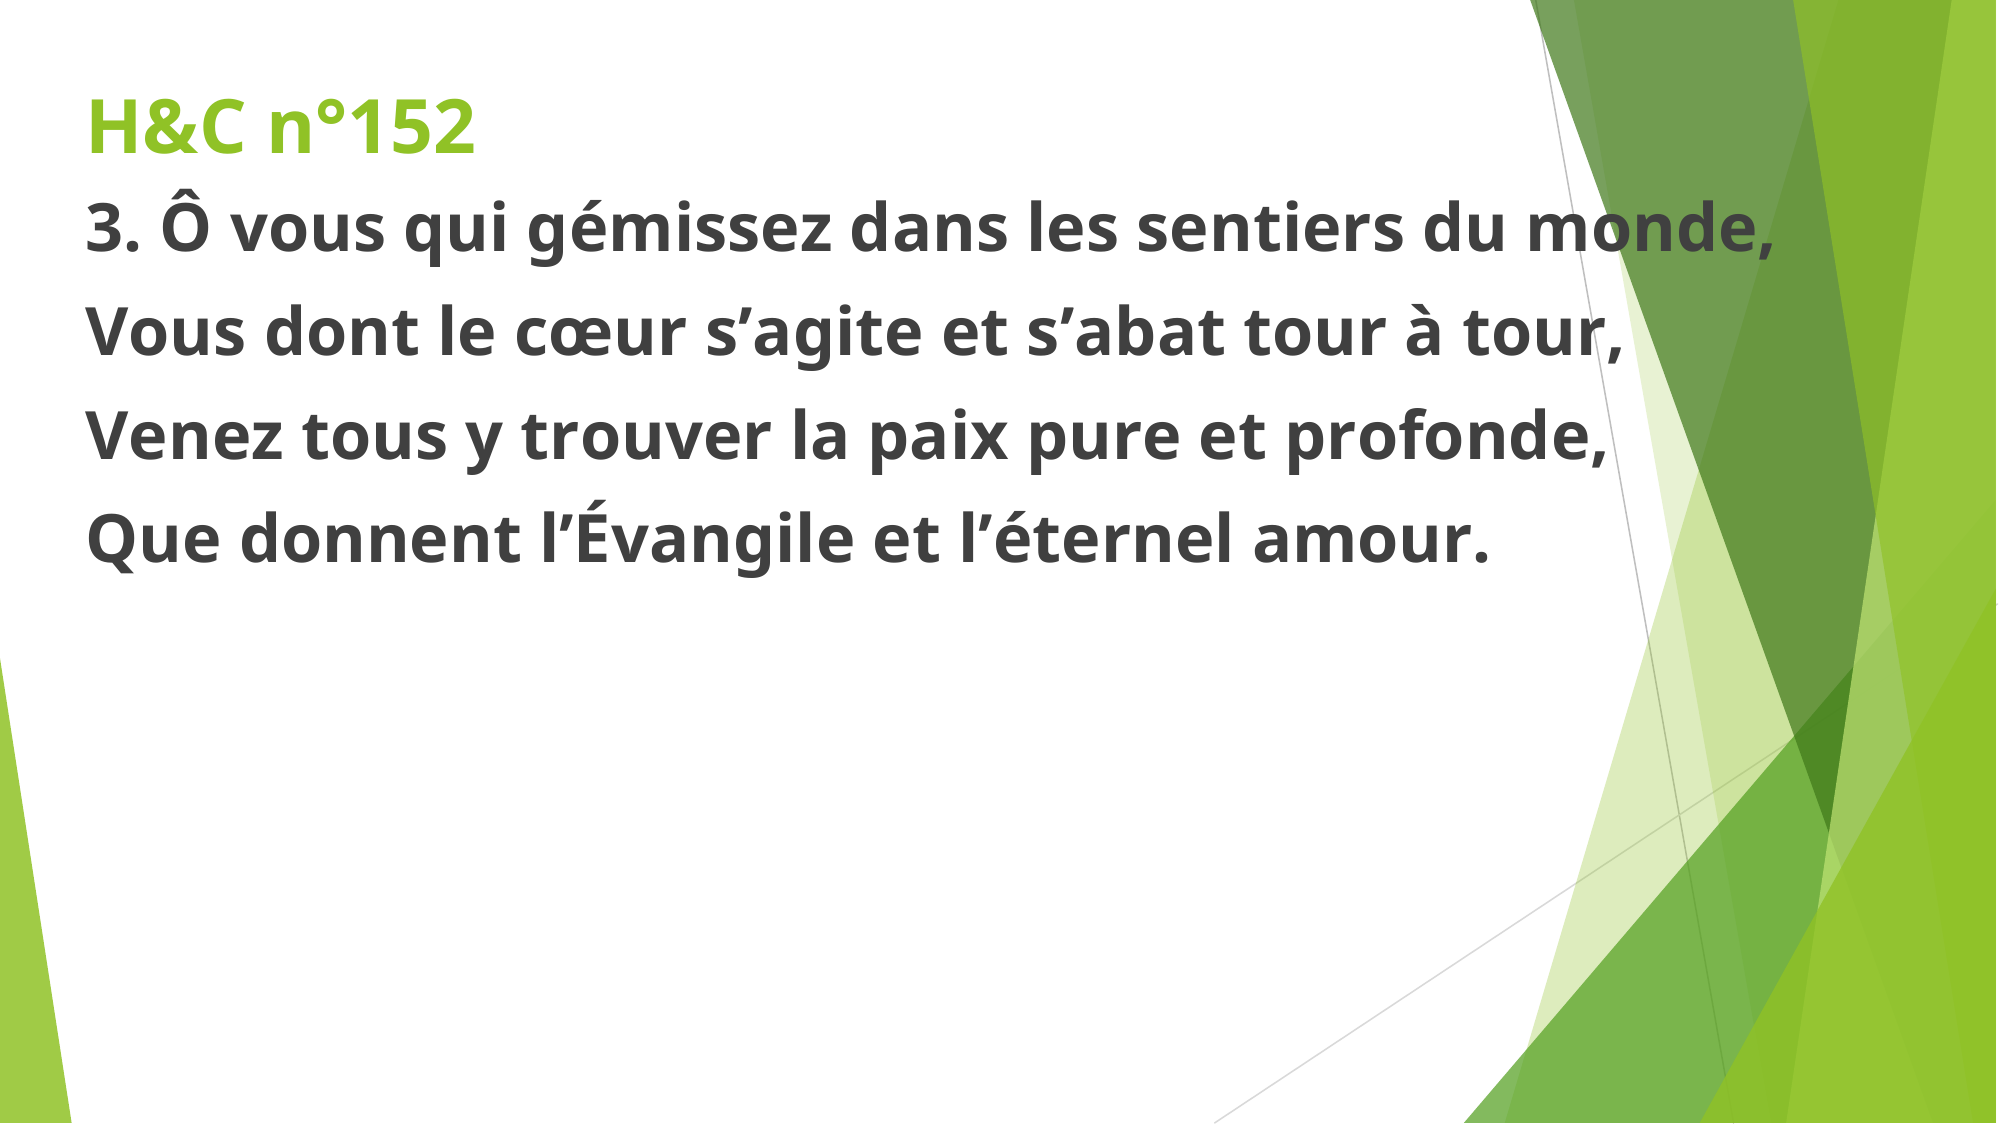

H&C n°152
3. Ô vous qui gémissez dans les sentiers du monde,
Vous dont le cœur s’agite et s’abat tour à tour,
Venez tous y trouver la paix pure et profonde,
Que donnent l’Évangile et l’éternel amour.